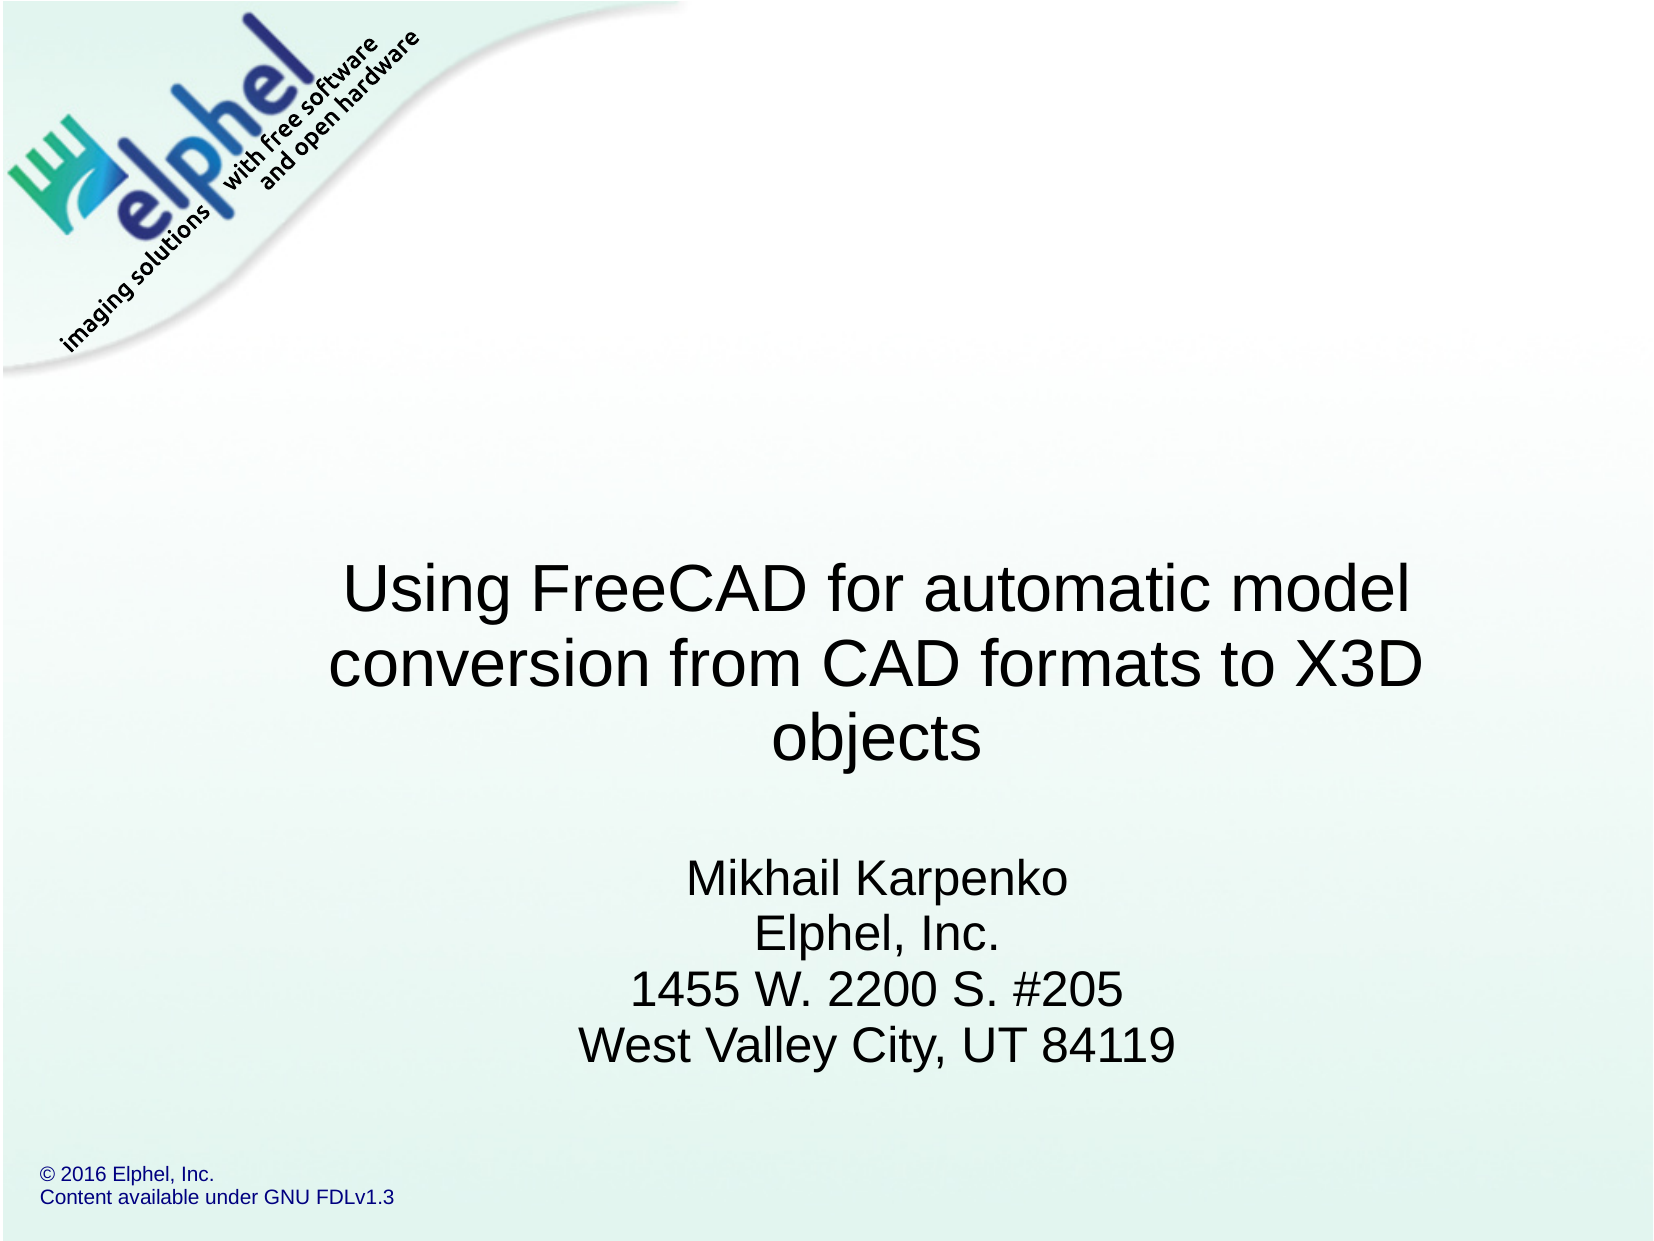

#
Using FreeCAD for automatic model conversion from CAD formats to X3D objects
Mikhail Karpenko
Elphel, Inc.
1455 W. 2200 S. #205
West Valley City, UT 84119